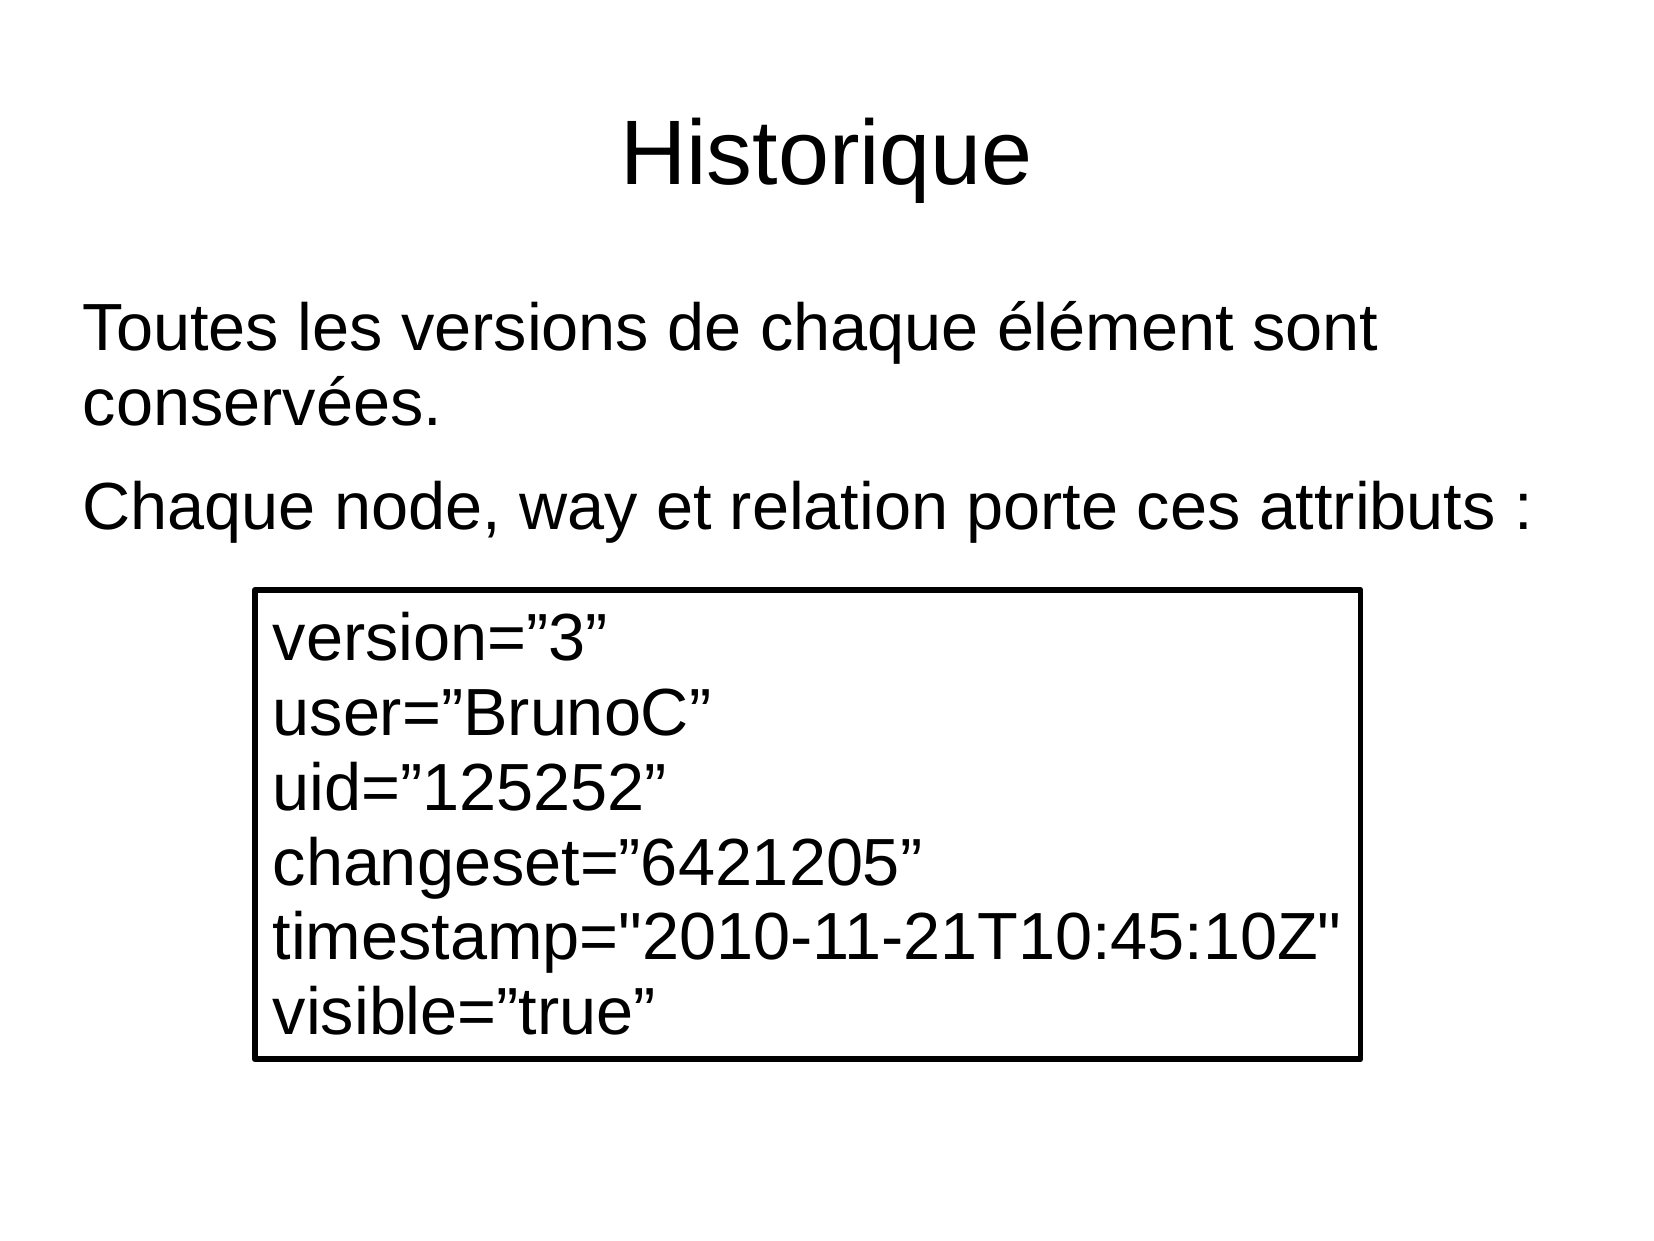

# Historique
Toutes les versions de chaque élément sont conservées.
Chaque node, way et relation porte ces attributs :
version=”3”
user=”BrunoC”
uid=”125252”
changeset=”6421205”
timestamp="2010-11-21T10:45:10Z"
visible=”true”